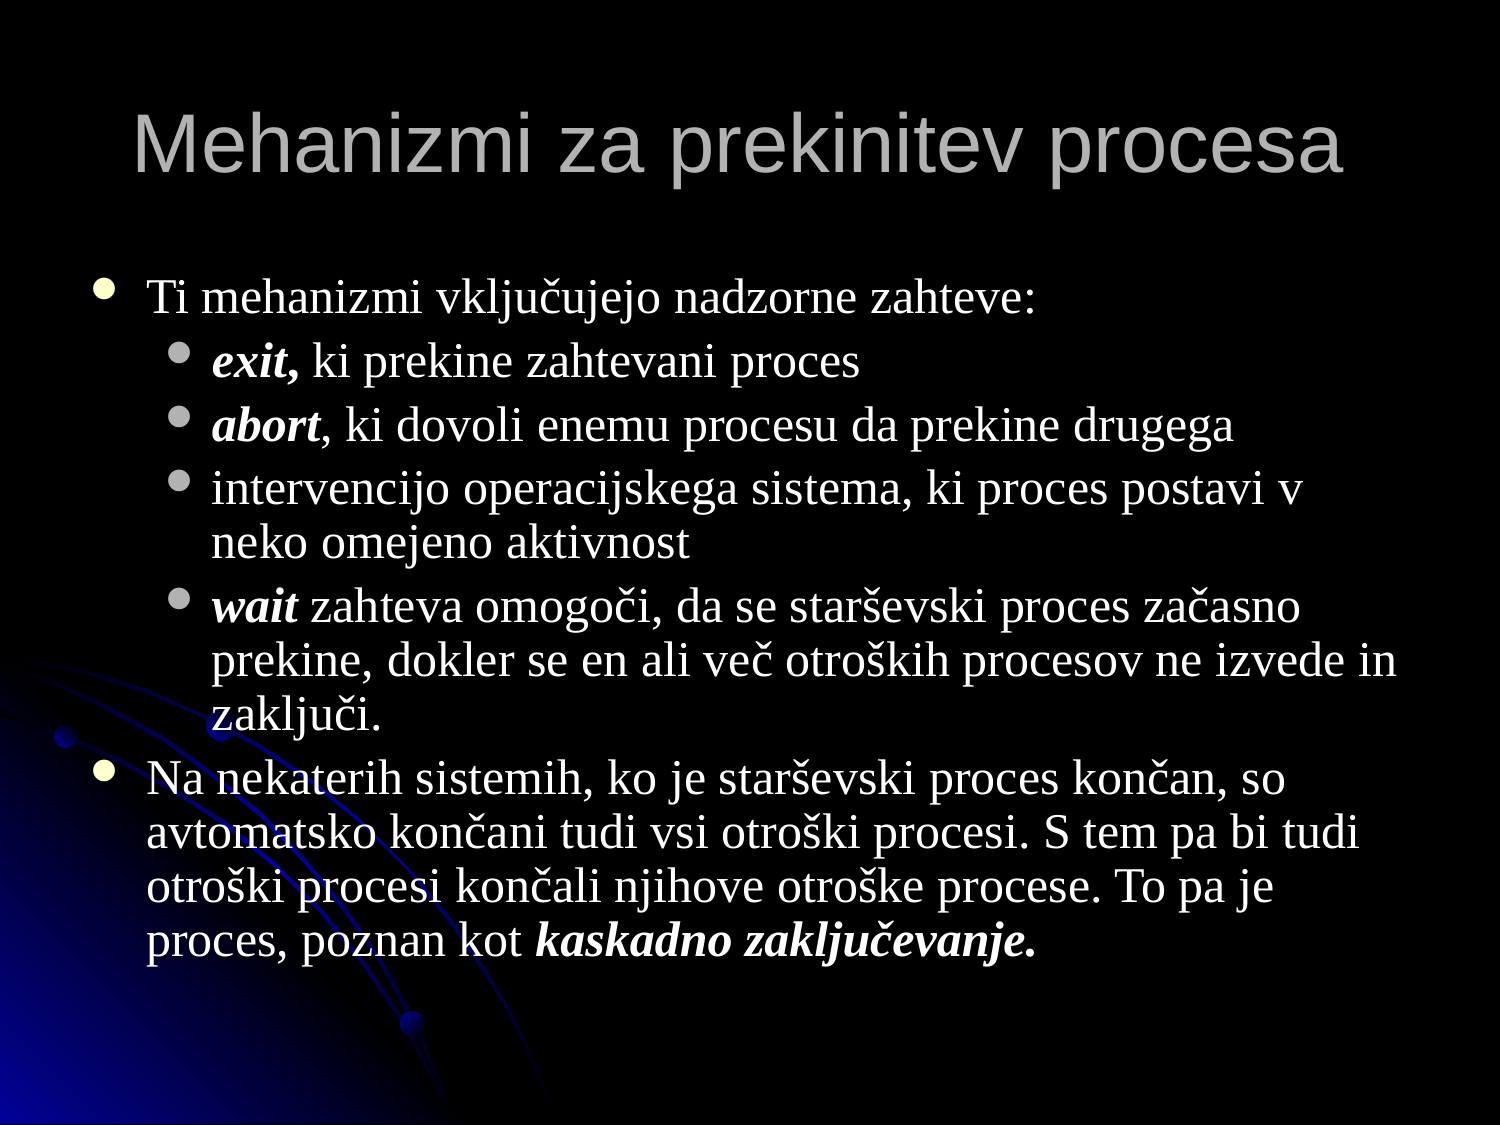

# Mehanizmi za prekinitev procesa
Ti mehanizmi vključujejo nadzorne zahteve:
exit, ki prekine zahtevani proces
abort, ki dovoli enemu procesu da prekine drugega
intervencijo operacijskega sistema, ki proces postavi v neko omejeno aktivnost
wait zahteva omogoči, da se starševski proces začasno prekine, dokler se en ali več otroških procesov ne izvede in zaključi.
Na nekaterih sistemih, ko je starševski proces končan, so avtomatsko končani tudi vsi otroški procesi. S tem pa bi tudi otroški procesi končali njihove otroške procese. To pa je proces, poznan kot kaskadno zaključevanje.